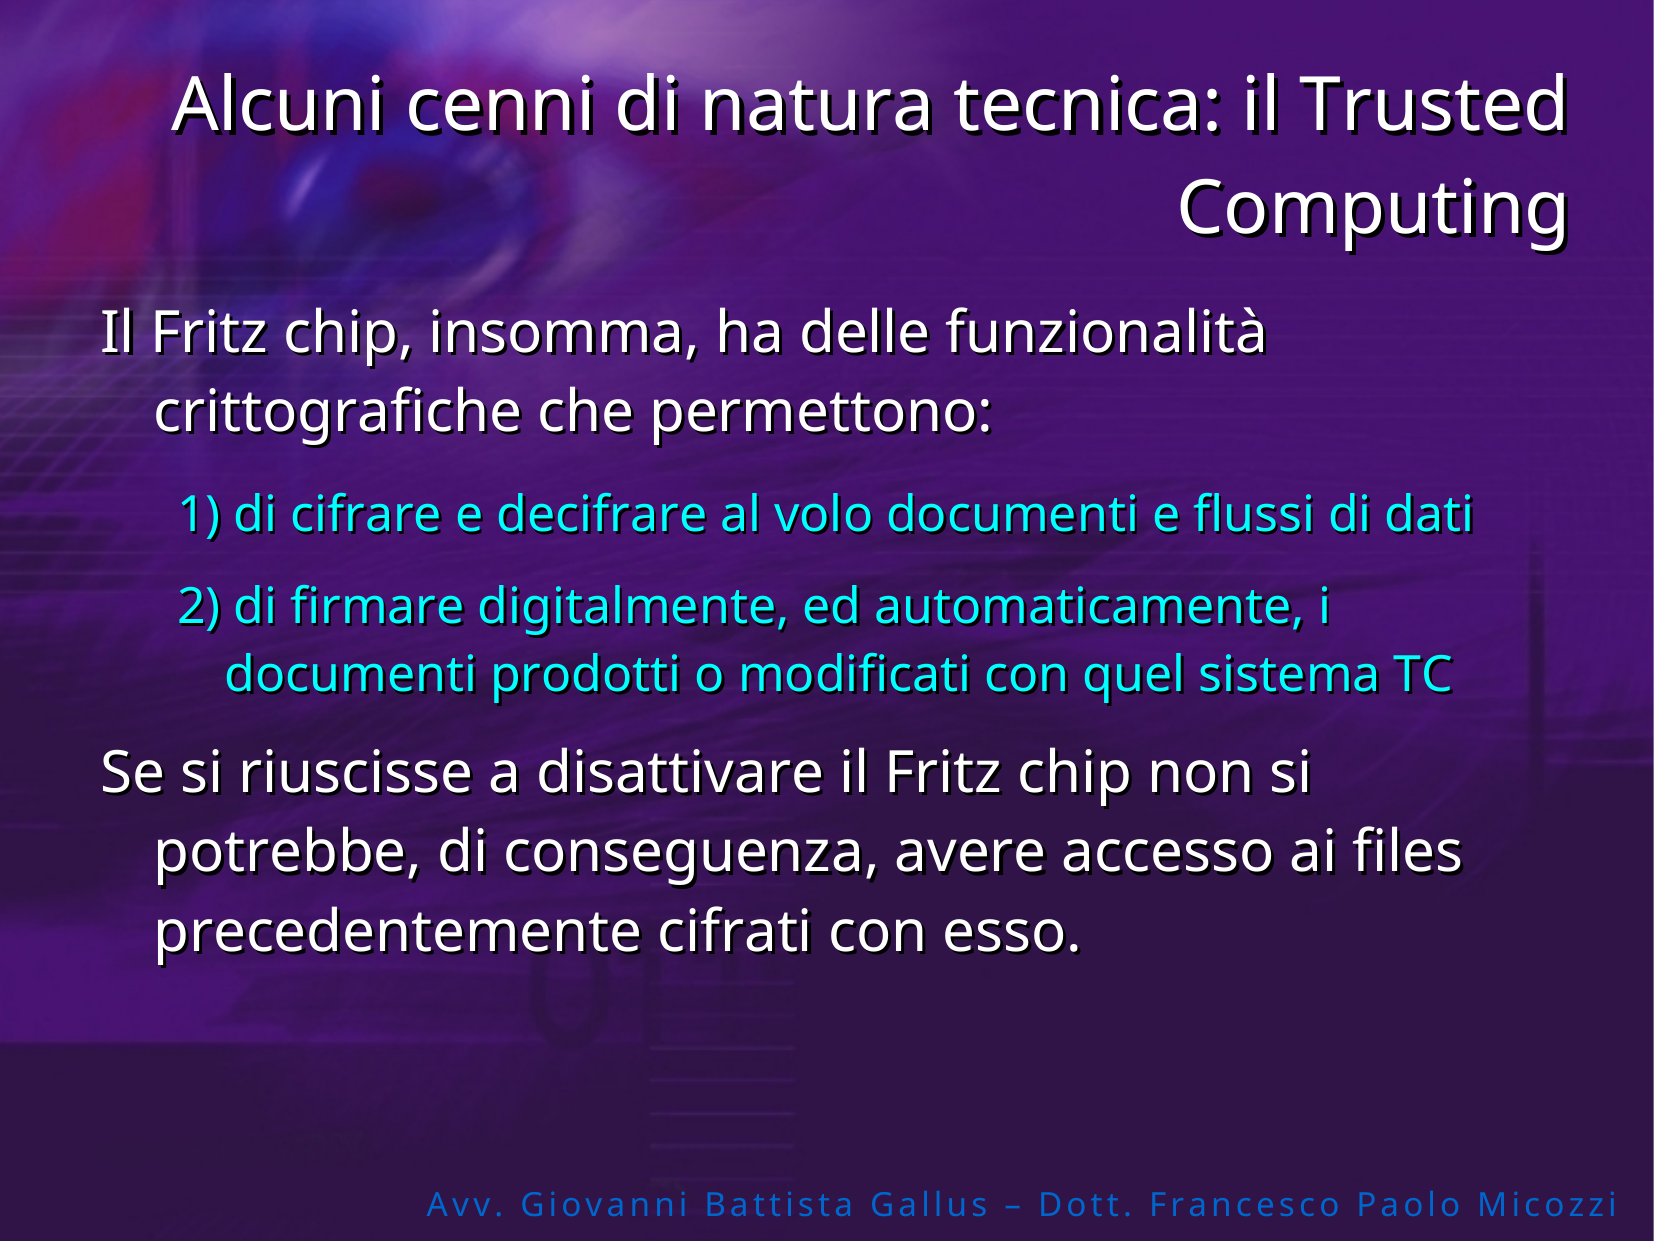

# Alcuni cenni di natura tecnica: il Trusted Computing
Il Fritz chip, insomma, ha delle funzionalità crittografiche che permettono:
1) di cifrare e decifrare al volo documenti e flussi di dati
2) di firmare digitalmente, ed automaticamente, i documenti prodotti o modificati con quel sistema TC
Se si riuscisse a disattivare il Fritz chip non si potrebbe, di conseguenza, avere accesso ai files precedentemente cifrati con esso.
dott. Francesco Paolo Micozzi - f.micozzi@studionati.it